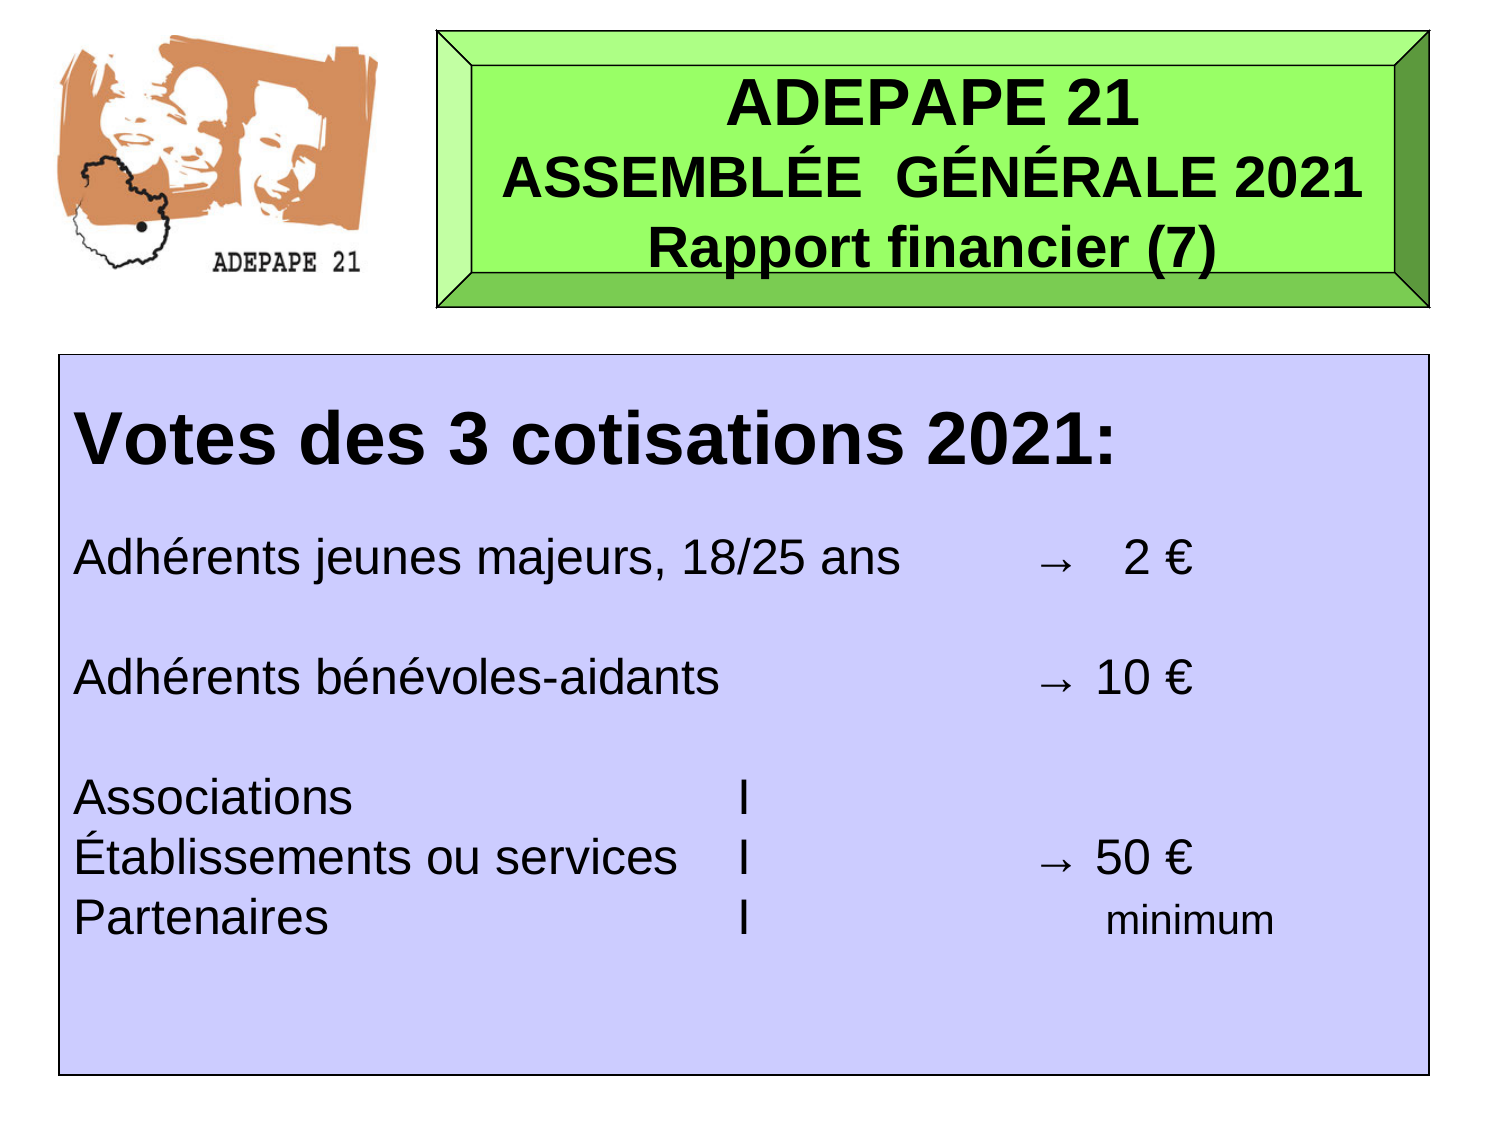

ADEPAPE 21
ASSEMBLÉE GÉNÉRALE 2021
Rapport financier (7)
Votes des 3 cotisations 2021:
Adhérents jeunes majeurs, 18/25 ans 		→ 2 €
Adhérents bénévoles-aidants 		 			→ 10 €
Associations						I
Établissements ou services	I 				→ 50 €
Partenaires						I					minimum